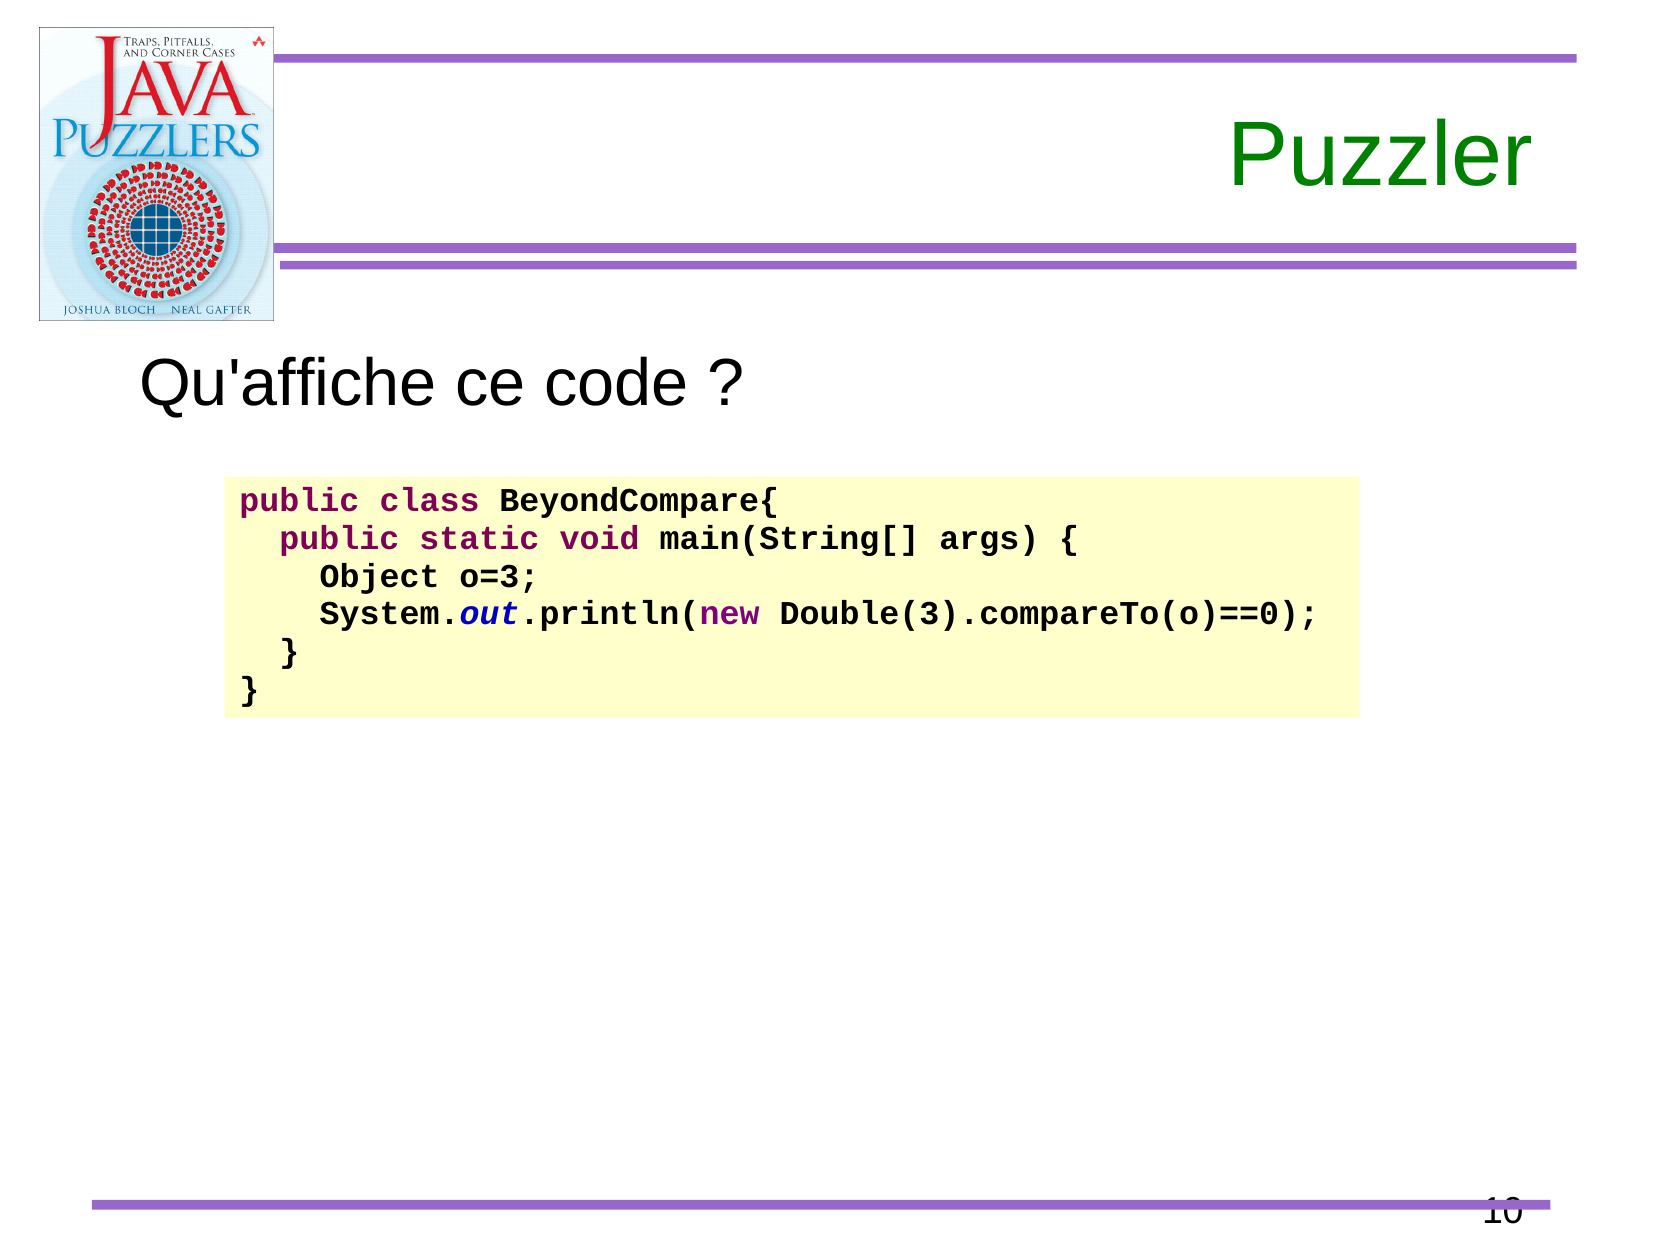

# Puzzler
Qu'affiche ce code ?
public class BeyondCompare{
 public static void main(String[] args) {
 Object o=3;
 System.out.println(new Double(3).compareTo(o)==0);
 }
}